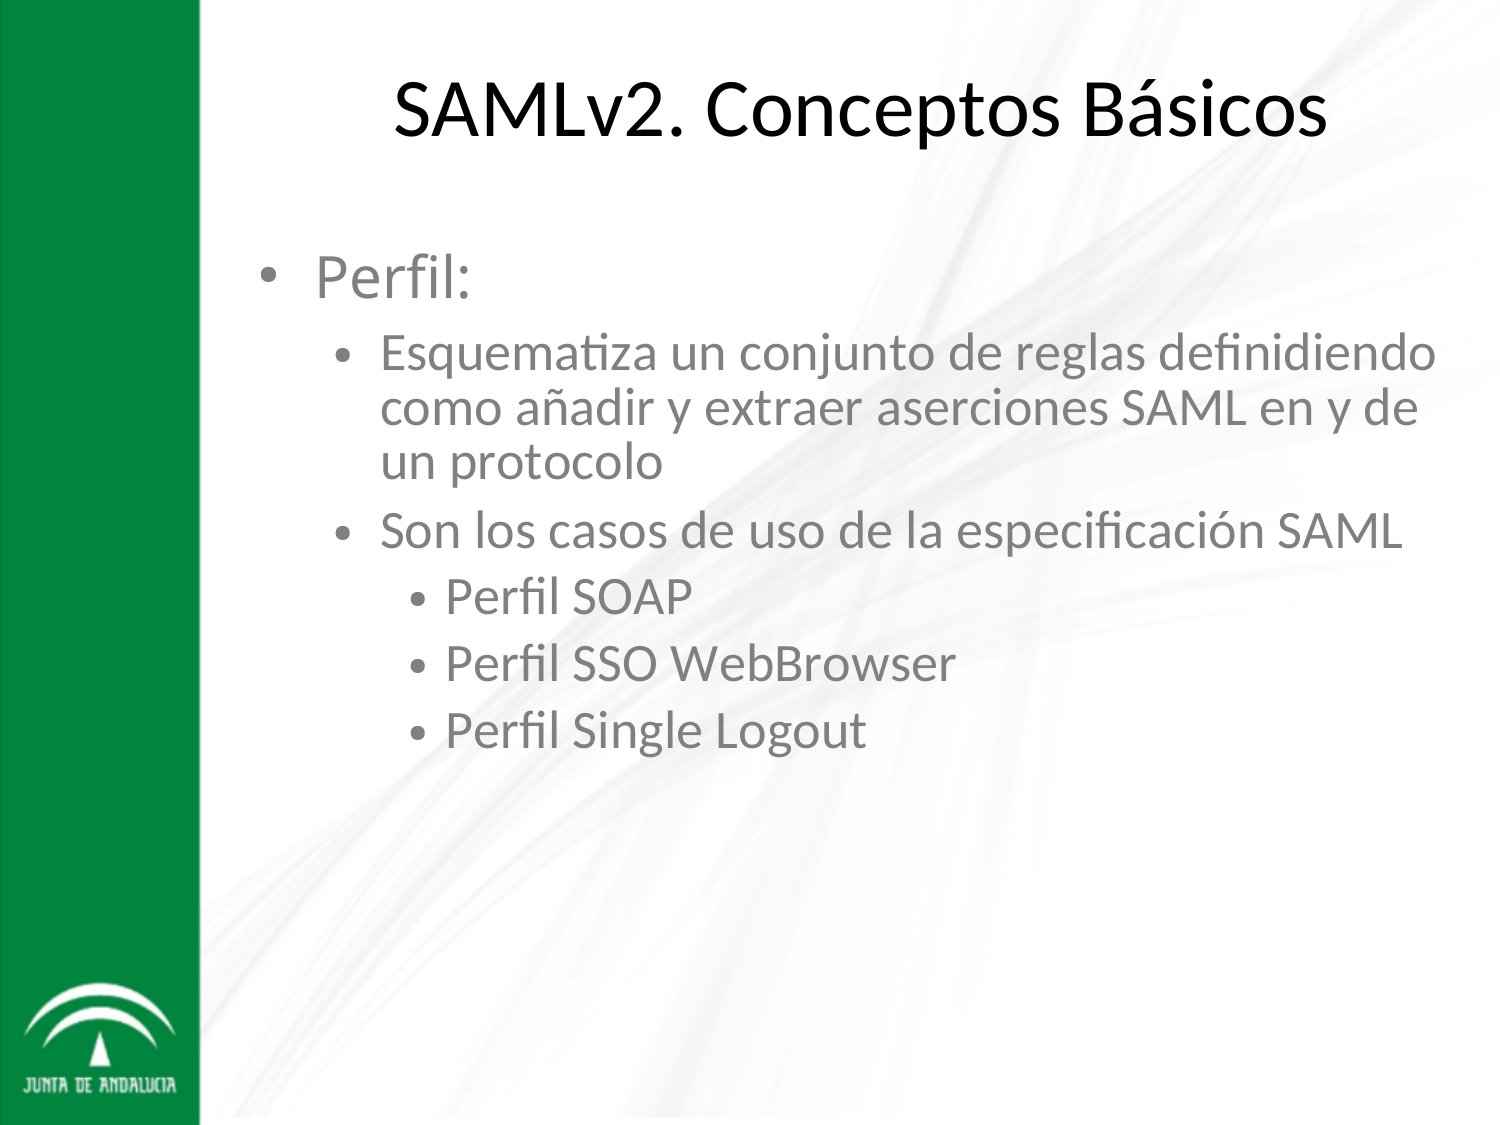

# SAMLv2. Conceptos Básicos
Perfil:
Esquematiza un conjunto de reglas definidiendo como añadir y extraer aserciones SAML en y de un protocolo
Son los casos de uso de la especificación SAML
Perfil SOAP
Perfil SSO WebBrowser
Perfil Single Logout